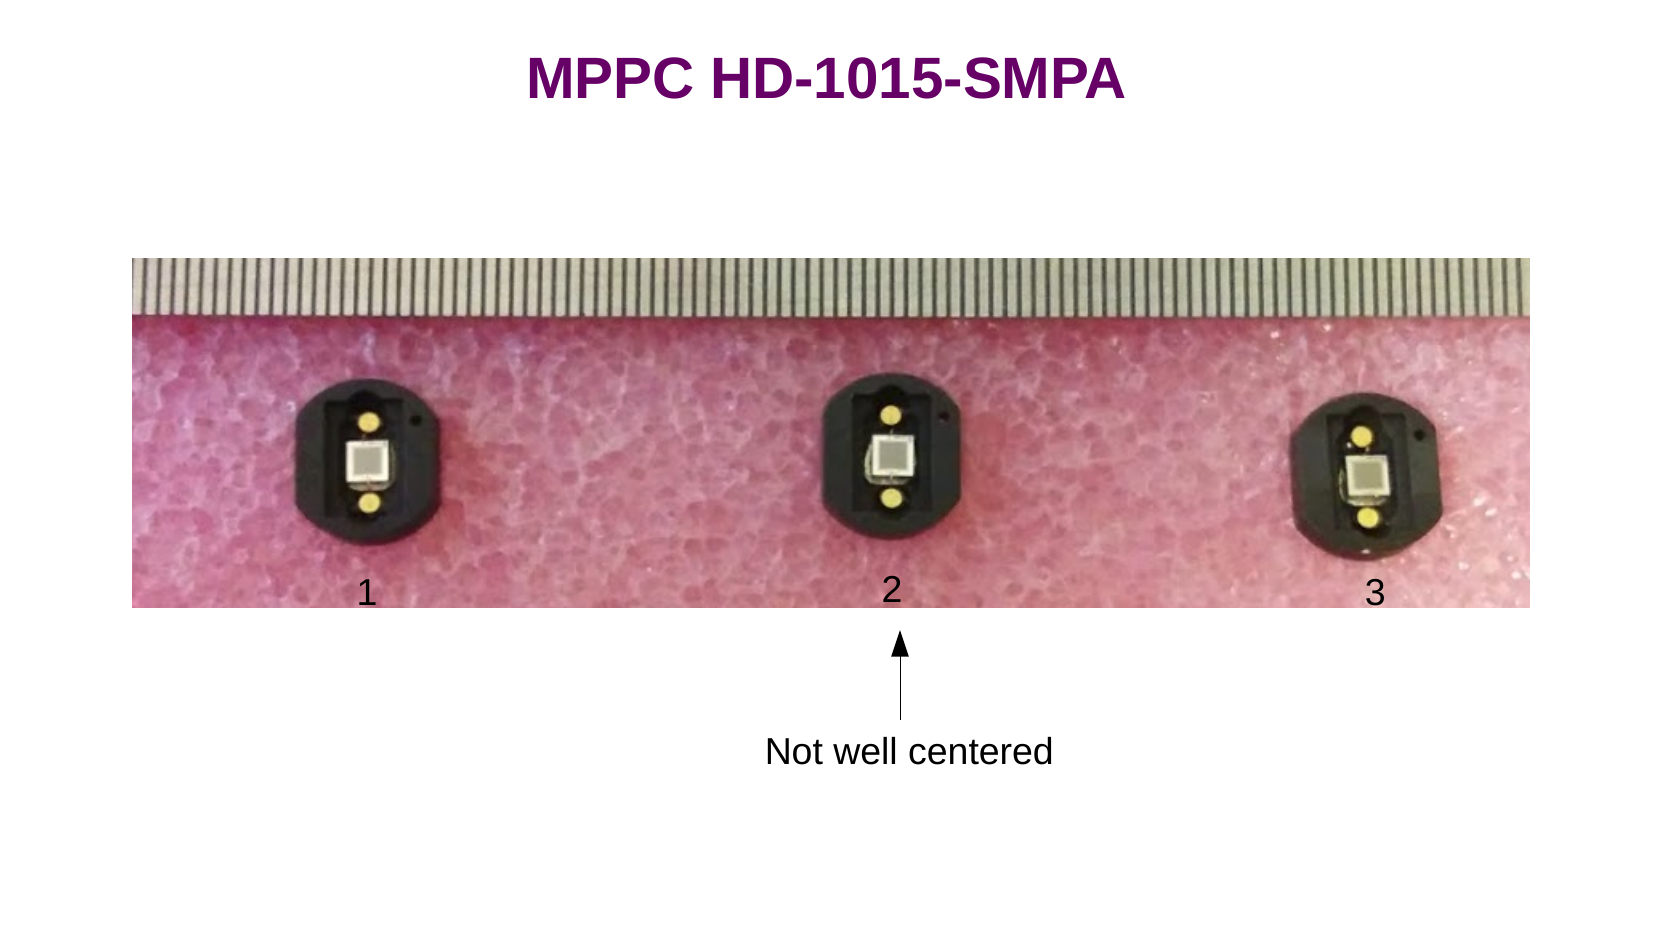

# MPPC HD-1015-SMPA
2
1
3
Not well centered